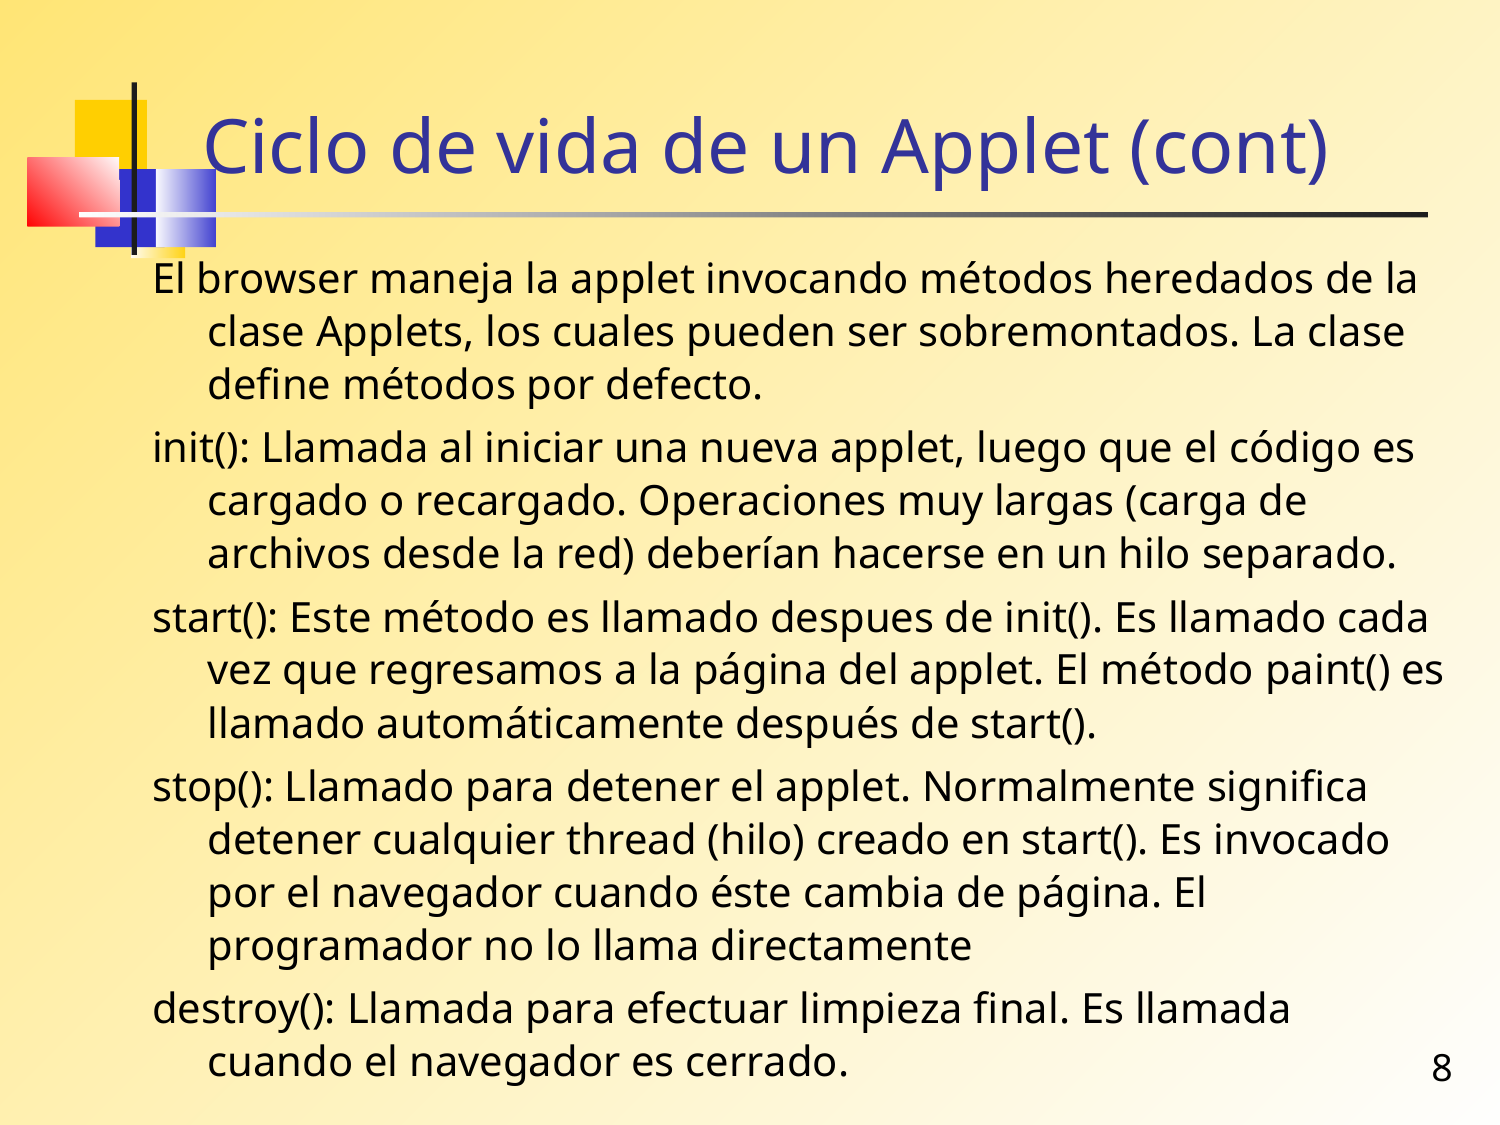

# Ciclo de vida de un Applet (cont)‏
El browser maneja la applet invocando métodos heredados de la clase Applets, los cuales pueden ser sobremontados. La clase define métodos por defecto.
init(): Llamada al iniciar una nueva applet, luego que el código es cargado o recargado. Operaciones muy largas (carga de archivos desde la red) deberían hacerse en un hilo separado.
start(): Este método es llamado despues de init(). Es llamado cada vez que regresamos a la página del applet. El método paint() es llamado automáticamente después de start().
stop(): Llamado para detener el applet. Normalmente significa detener cualquier thread (hilo) creado en start(). Es invocado por el navegador cuando éste cambia de página. El programador no lo llama directamente
destroy(): Llamada para efectuar limpieza final. Es llamada cuando el navegador es cerrado.